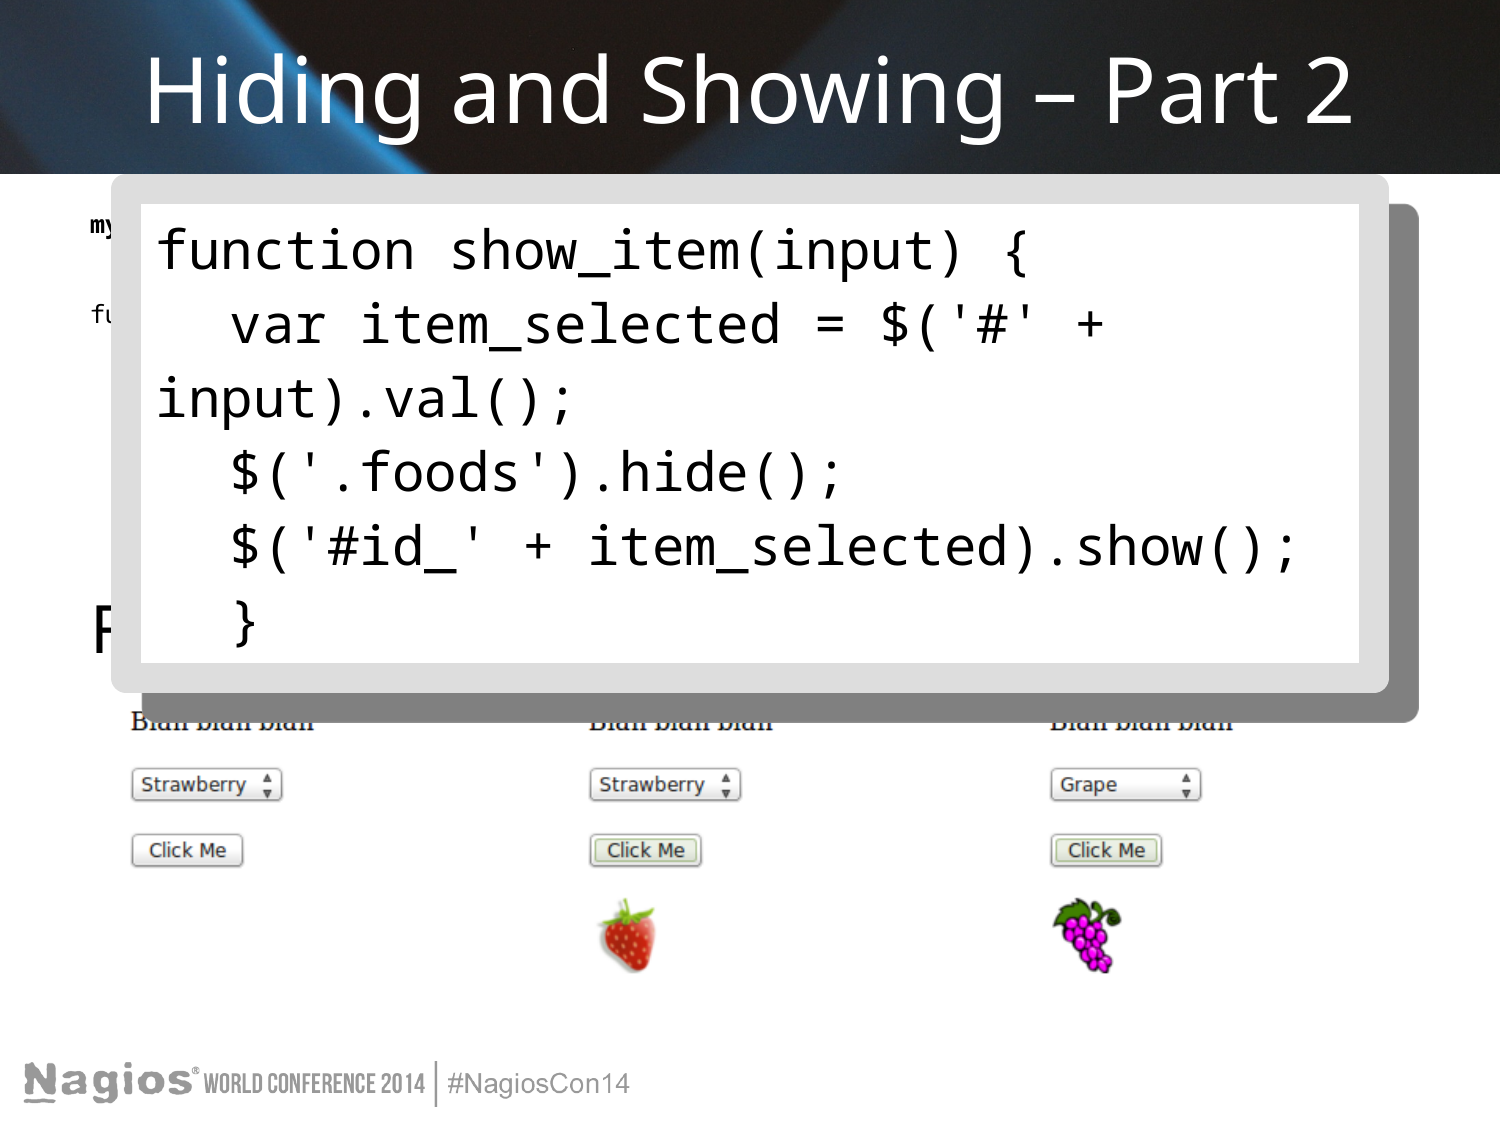

# Hiding and Showing – Part 2
function show_item(input) {
	var item_selected = $('#' + input).val();
	$('.foods').hide();
	$('#id_' + item_selected).show();
	}
my_javascript.js
function show_item(input) {
	var item_selected = $('#' + input).val();
	$('.foods').hide();
	$('#id_' + item_selected).show();
	}
First Load			Strawberry			Grape